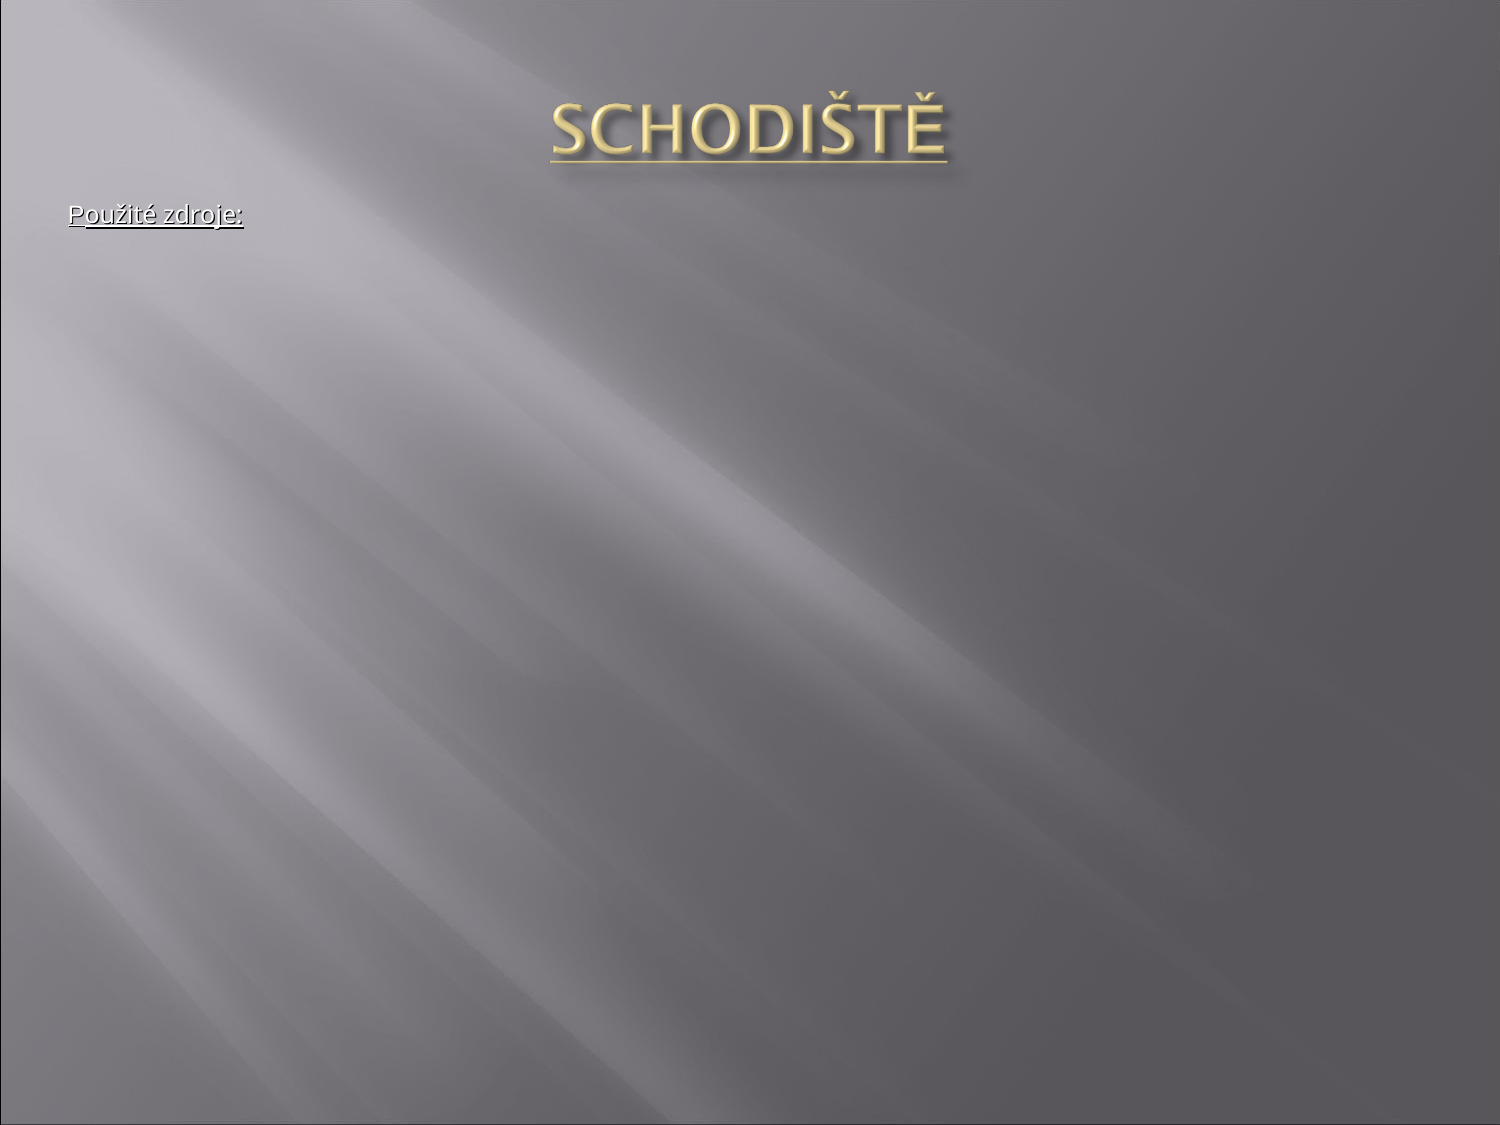

PPoužité zdroje:
ČVSN 73 4130 - Schodiště a šikmé rampy
Vvyhláška 268/2009 Sb. – o technických požadavcích na stavby
HVájek Václav a kol. – Pozemní stavitelství II. Praha: Sobotáles, 1999. 220s. ISBN 80-85920-59-X
hhttp://www.pozemni-stavitelstvi.wz.cz/
AAutorem prezentace je Ing. Jiří Král
AAutorem všech výkresů schodiště je Ing. Jiří Král
TTento soubor podléhá licenci Creative Commons, uveďte autora – zachovejte licenci 2.0 Generic
DDílo smíte:
šířit – kopírovat, distribuovat a sdělovat dílo veřejnosti
upravovat – pozměňovat, doplňovat, využívat celé nebo částečně v jiných dílech
Za těchto podmínek:
uveďte autora – Máte povinnost uvést údaje o autorovi a tomto díle způsobem, který stanovil autor nebo poskytovatel licence (ne však tak, aby vznikl dojem, že podporují vás nebo způsob, jakým dílo užíváte).
zachovejte licenci – Pokud toto dílo jakkoliv upravíte nebo použijete ve svém díle, máte povinnost výsledek své práce šířit pod stejnou nebo slučitelnou licencí.